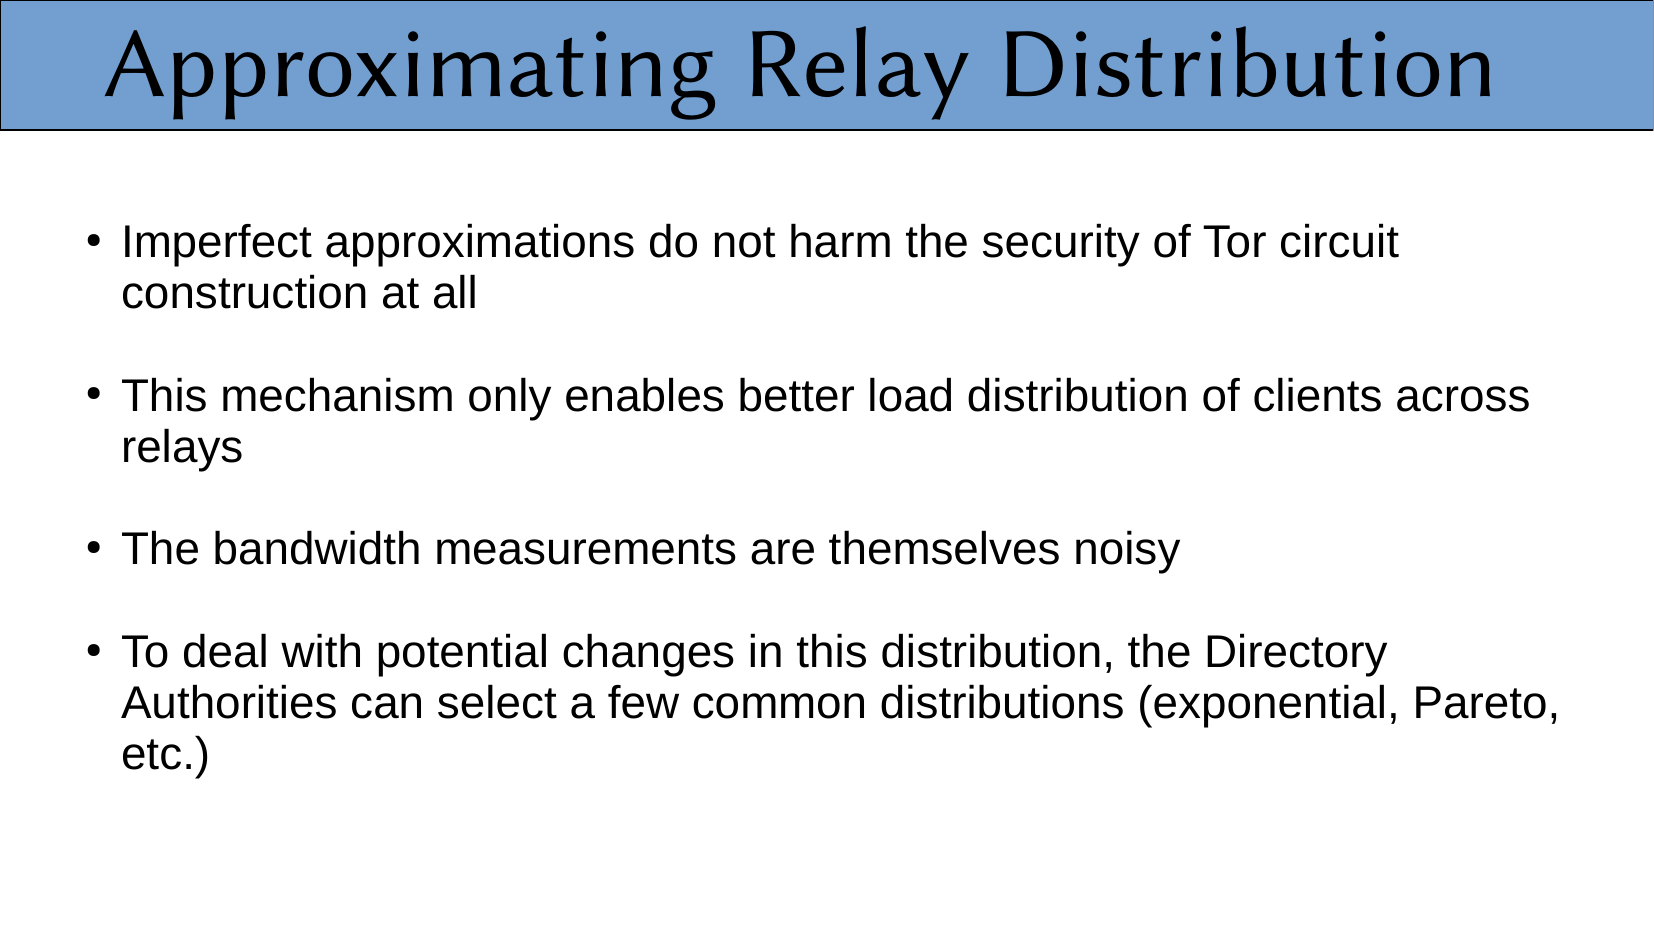

Approximating Relay Distribution
Imperfect approximations do not harm the security of Tor circuit construction at all
This mechanism only enables better load distribution of clients across relays
The bandwidth measurements are themselves noisy
To deal with potential changes in this distribution, the Directory Authorities can select a few common distributions (exponential, Pareto, etc.)